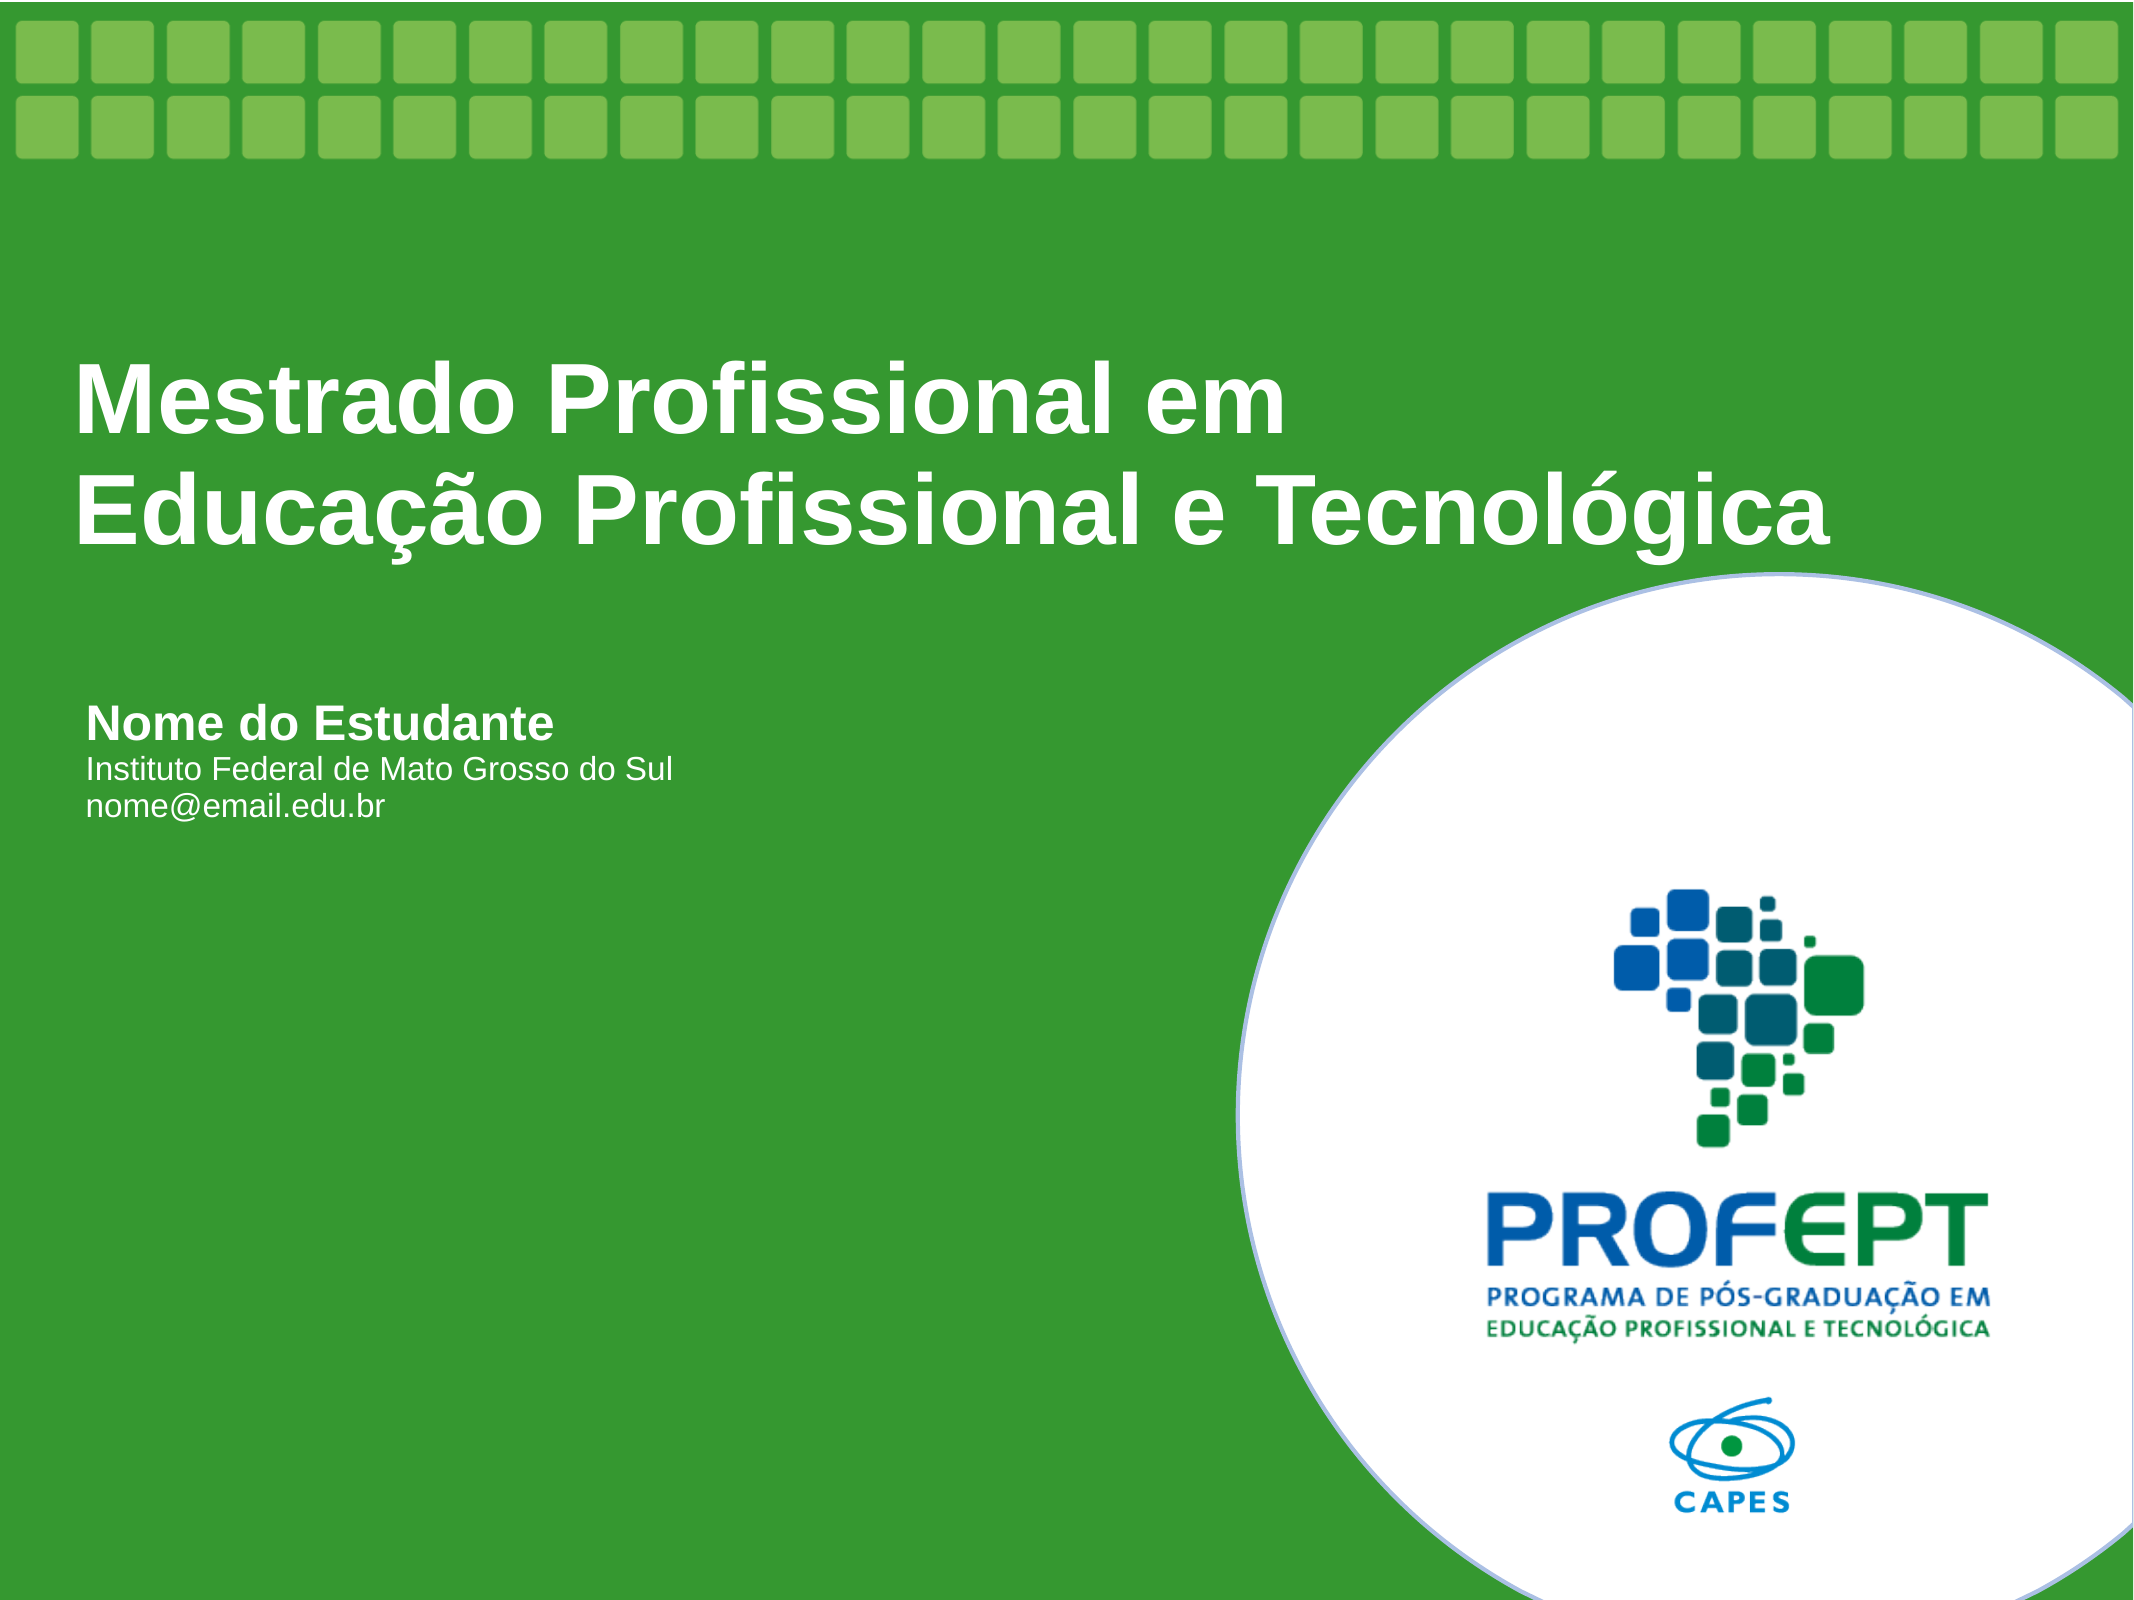

Mestrado Profissional em
Educação Profissional e Tecnológica
Nome do Estudante
Instituto Federal de Mato Grosso do Sul
nome@email.edu.br